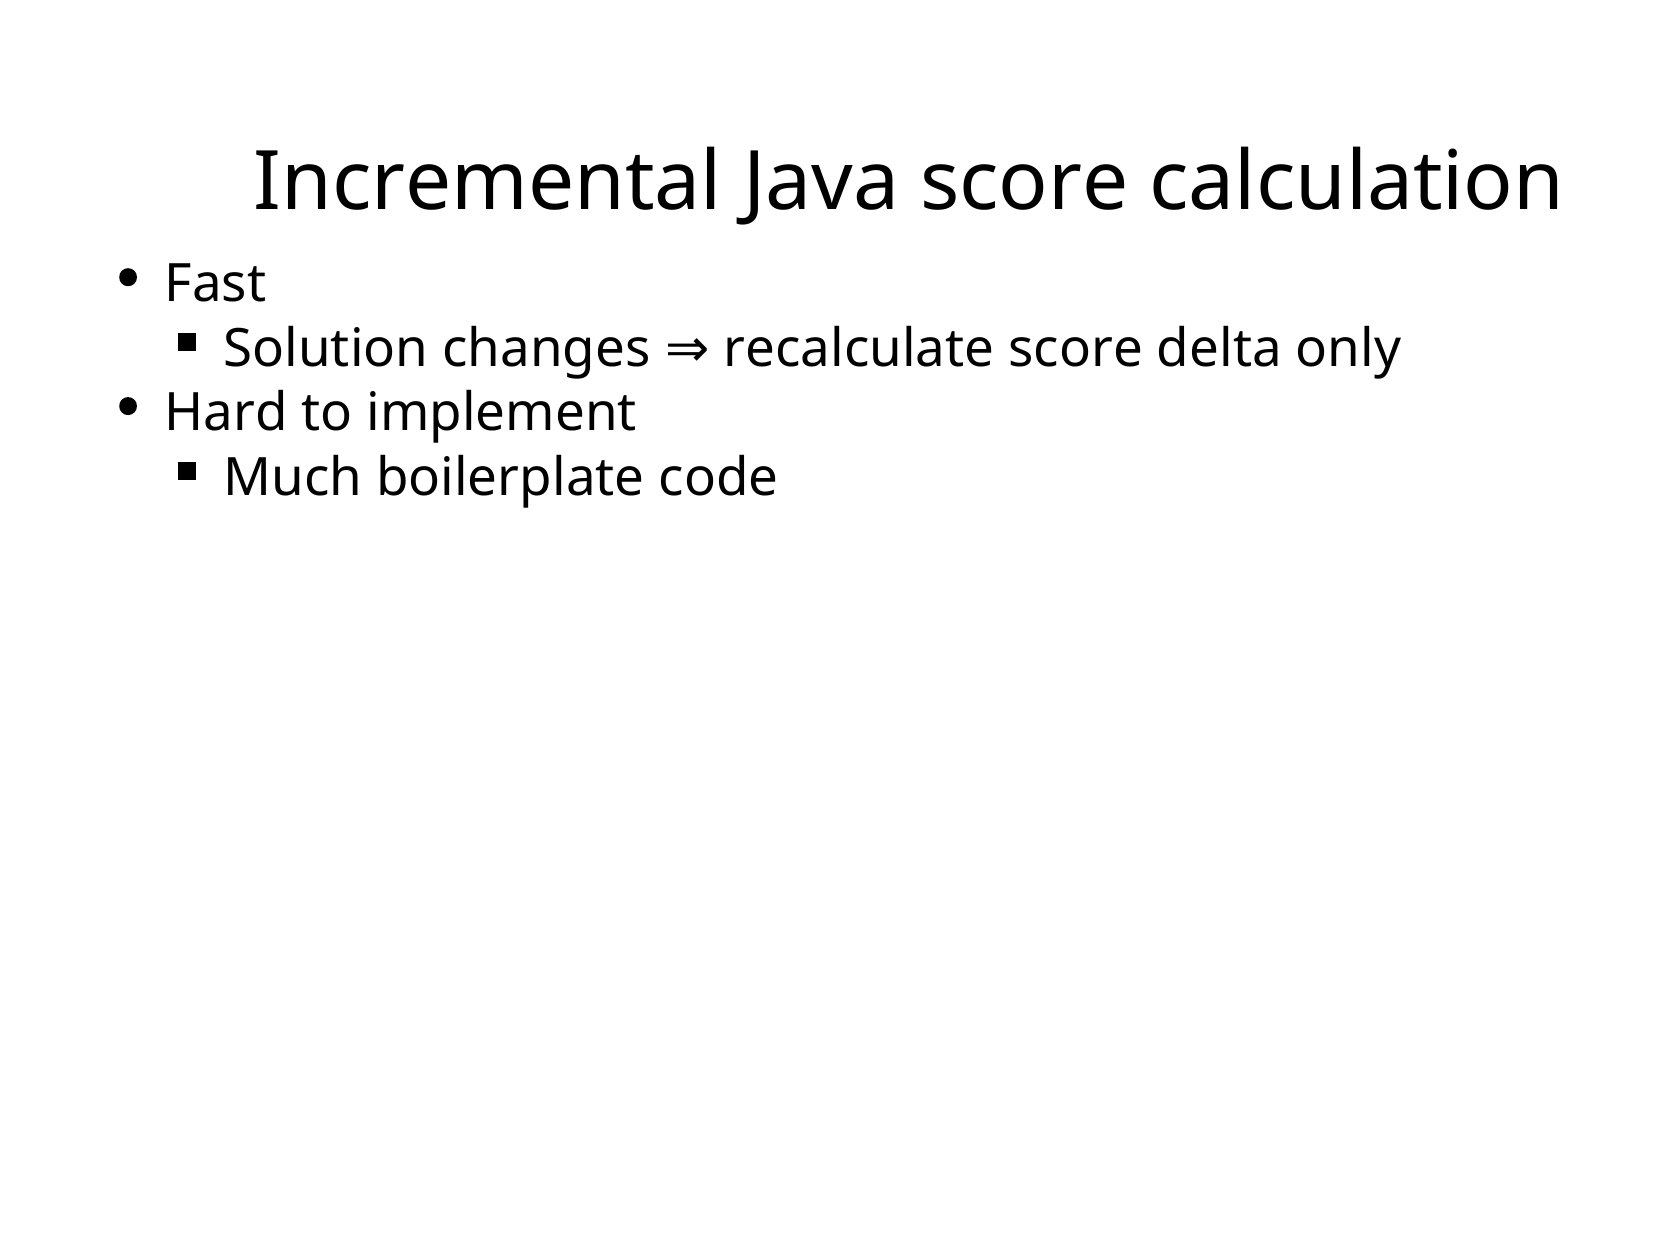

Incremental Java score calculation
Fast
Solution changes ⇒ recalculate score delta only
Hard to implement
Much boilerplate code